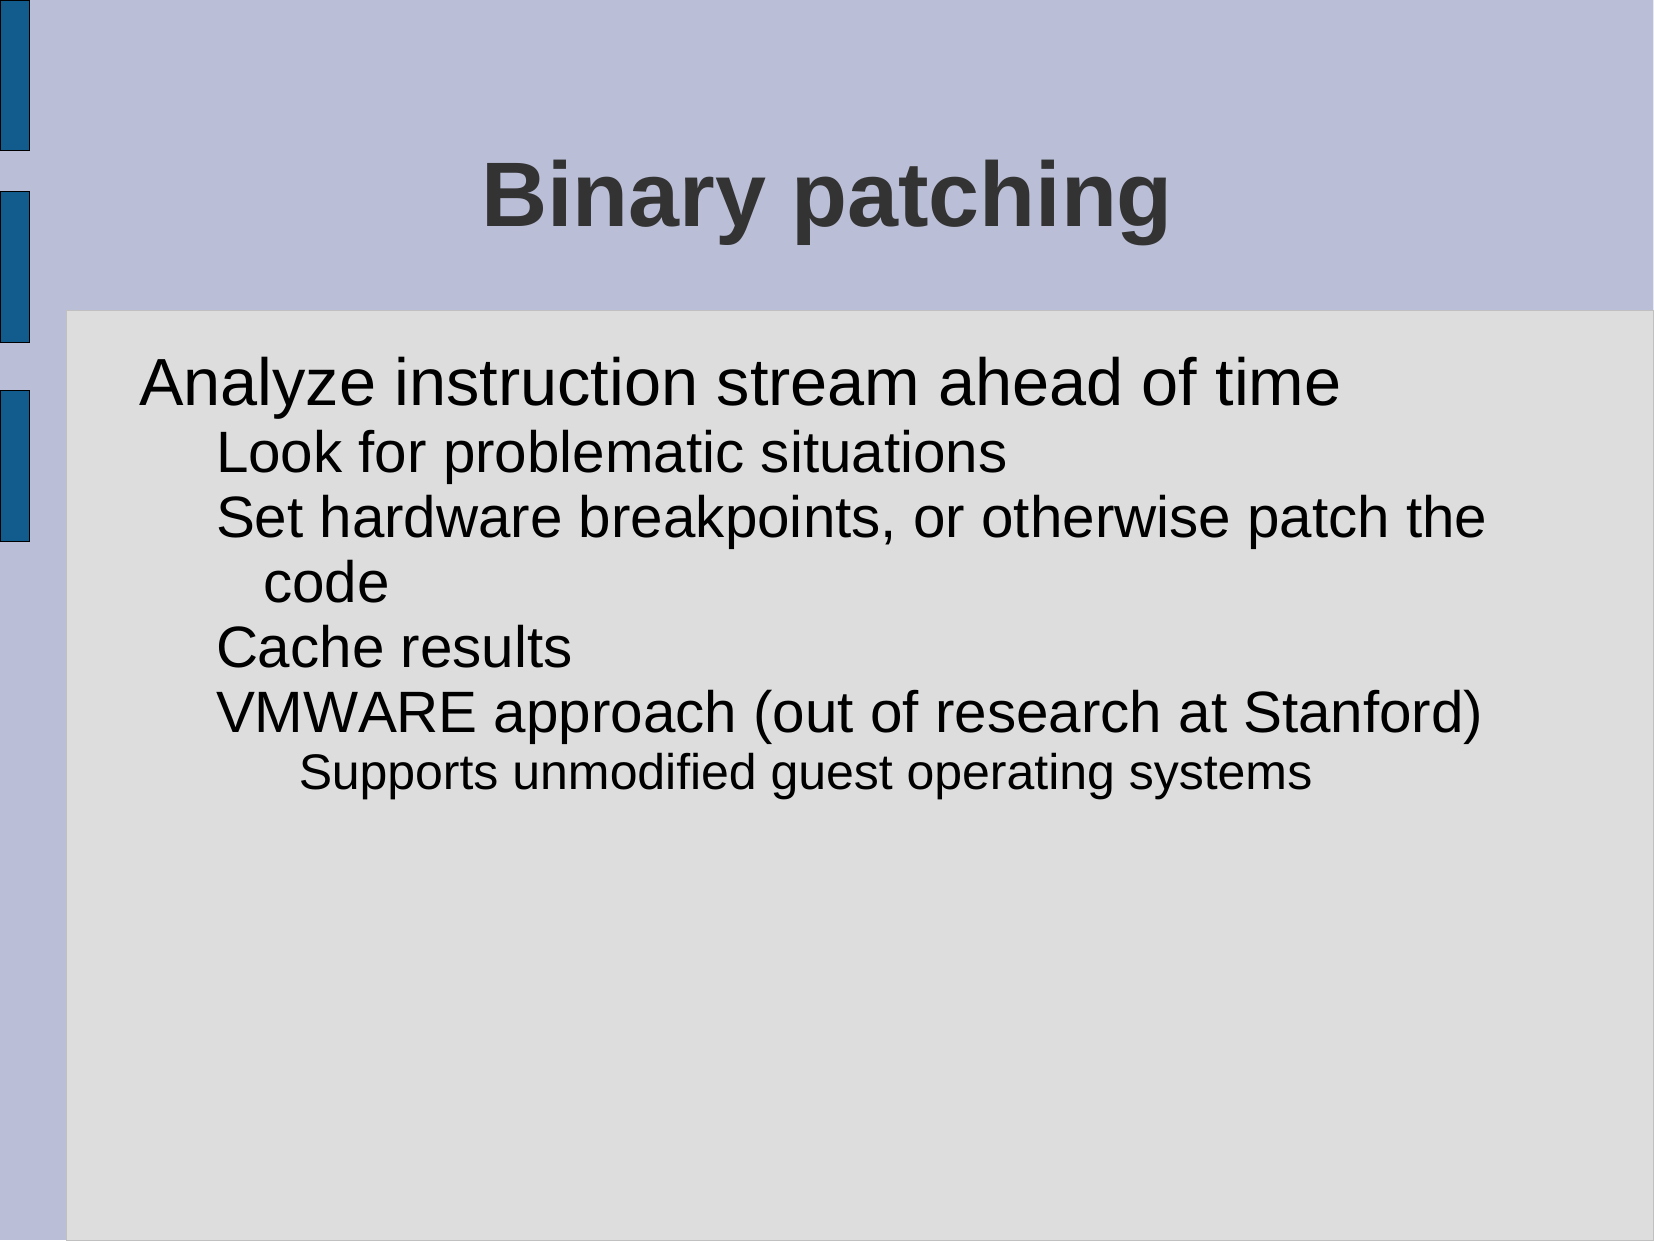

# Binary patching
Analyze instruction stream ahead of time
Look for problematic situations
Set hardware breakpoints, or otherwise patch the code
Cache results
VMWARE approach (out of research at Stanford)
Supports unmodified guest operating systems